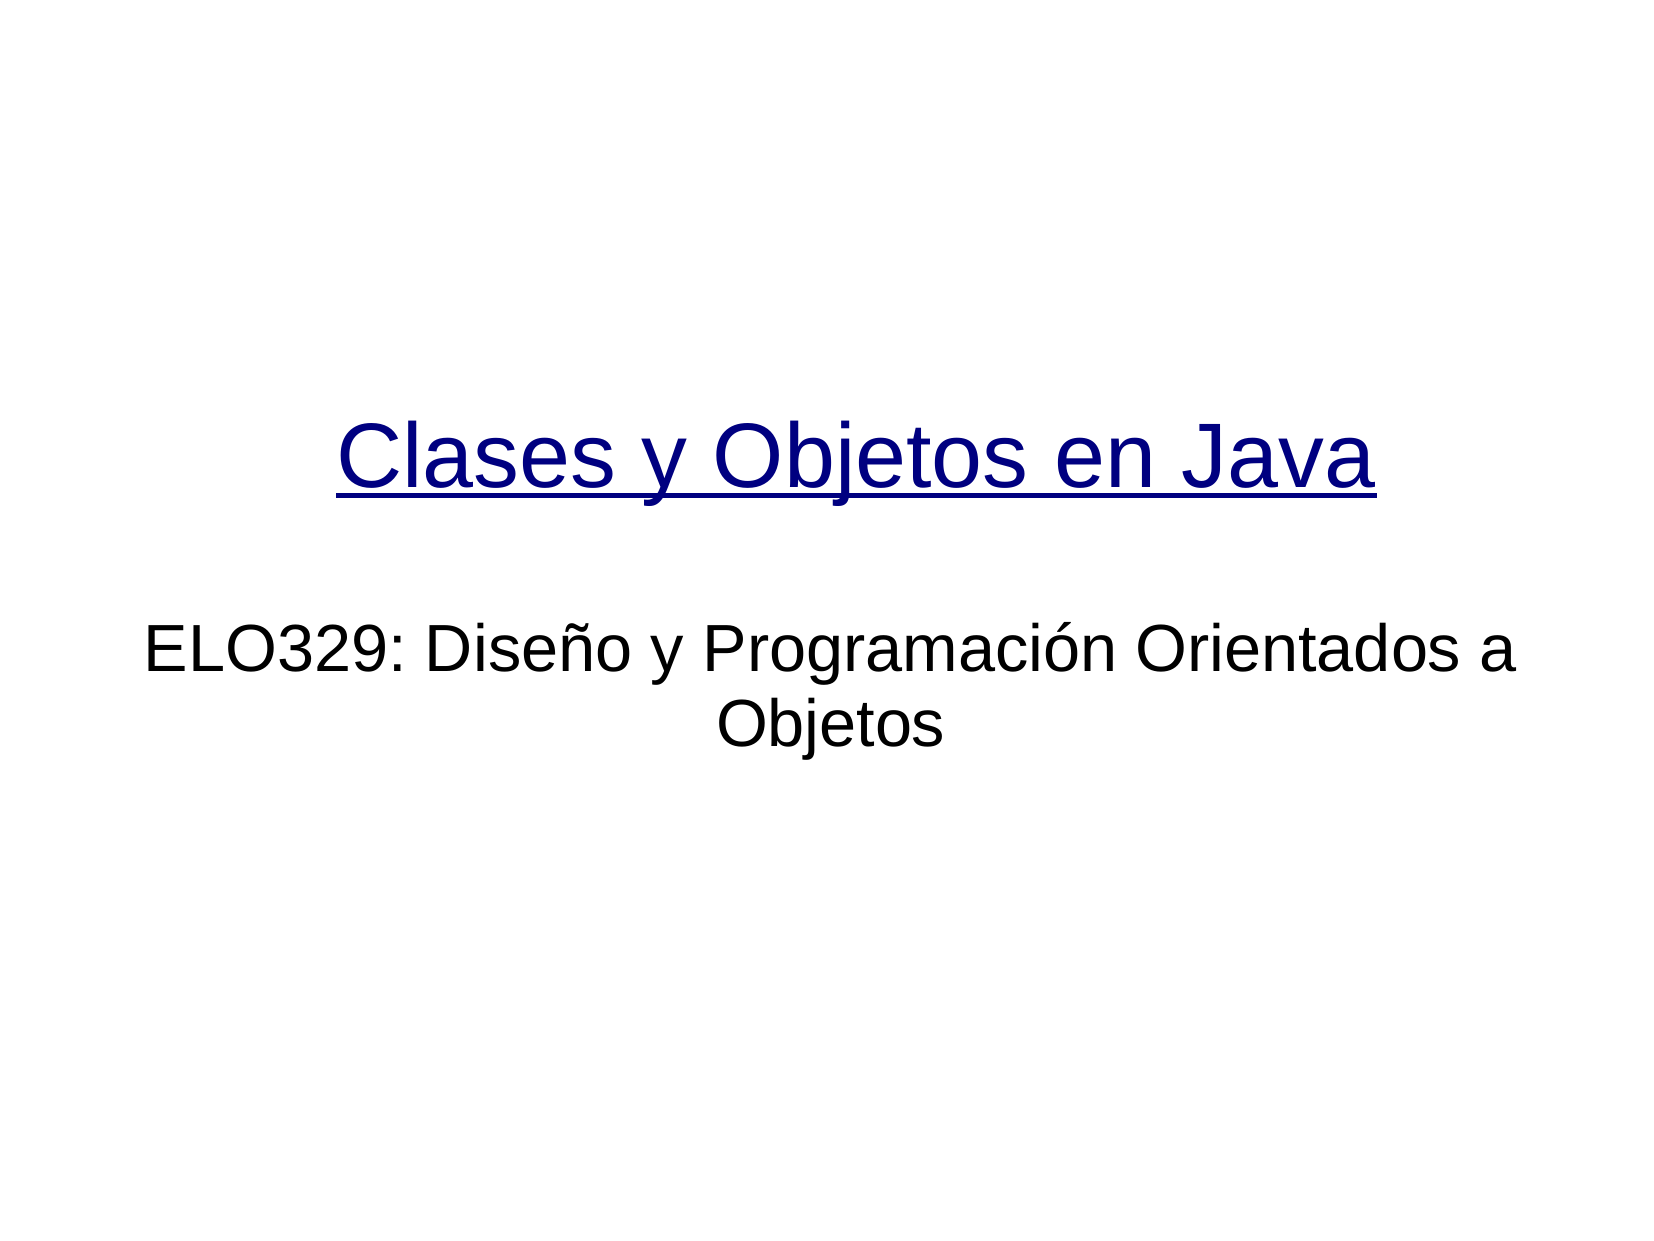

# Clases y Objetos en Java
ELO329: Diseño y Programación Orientados a Objetos